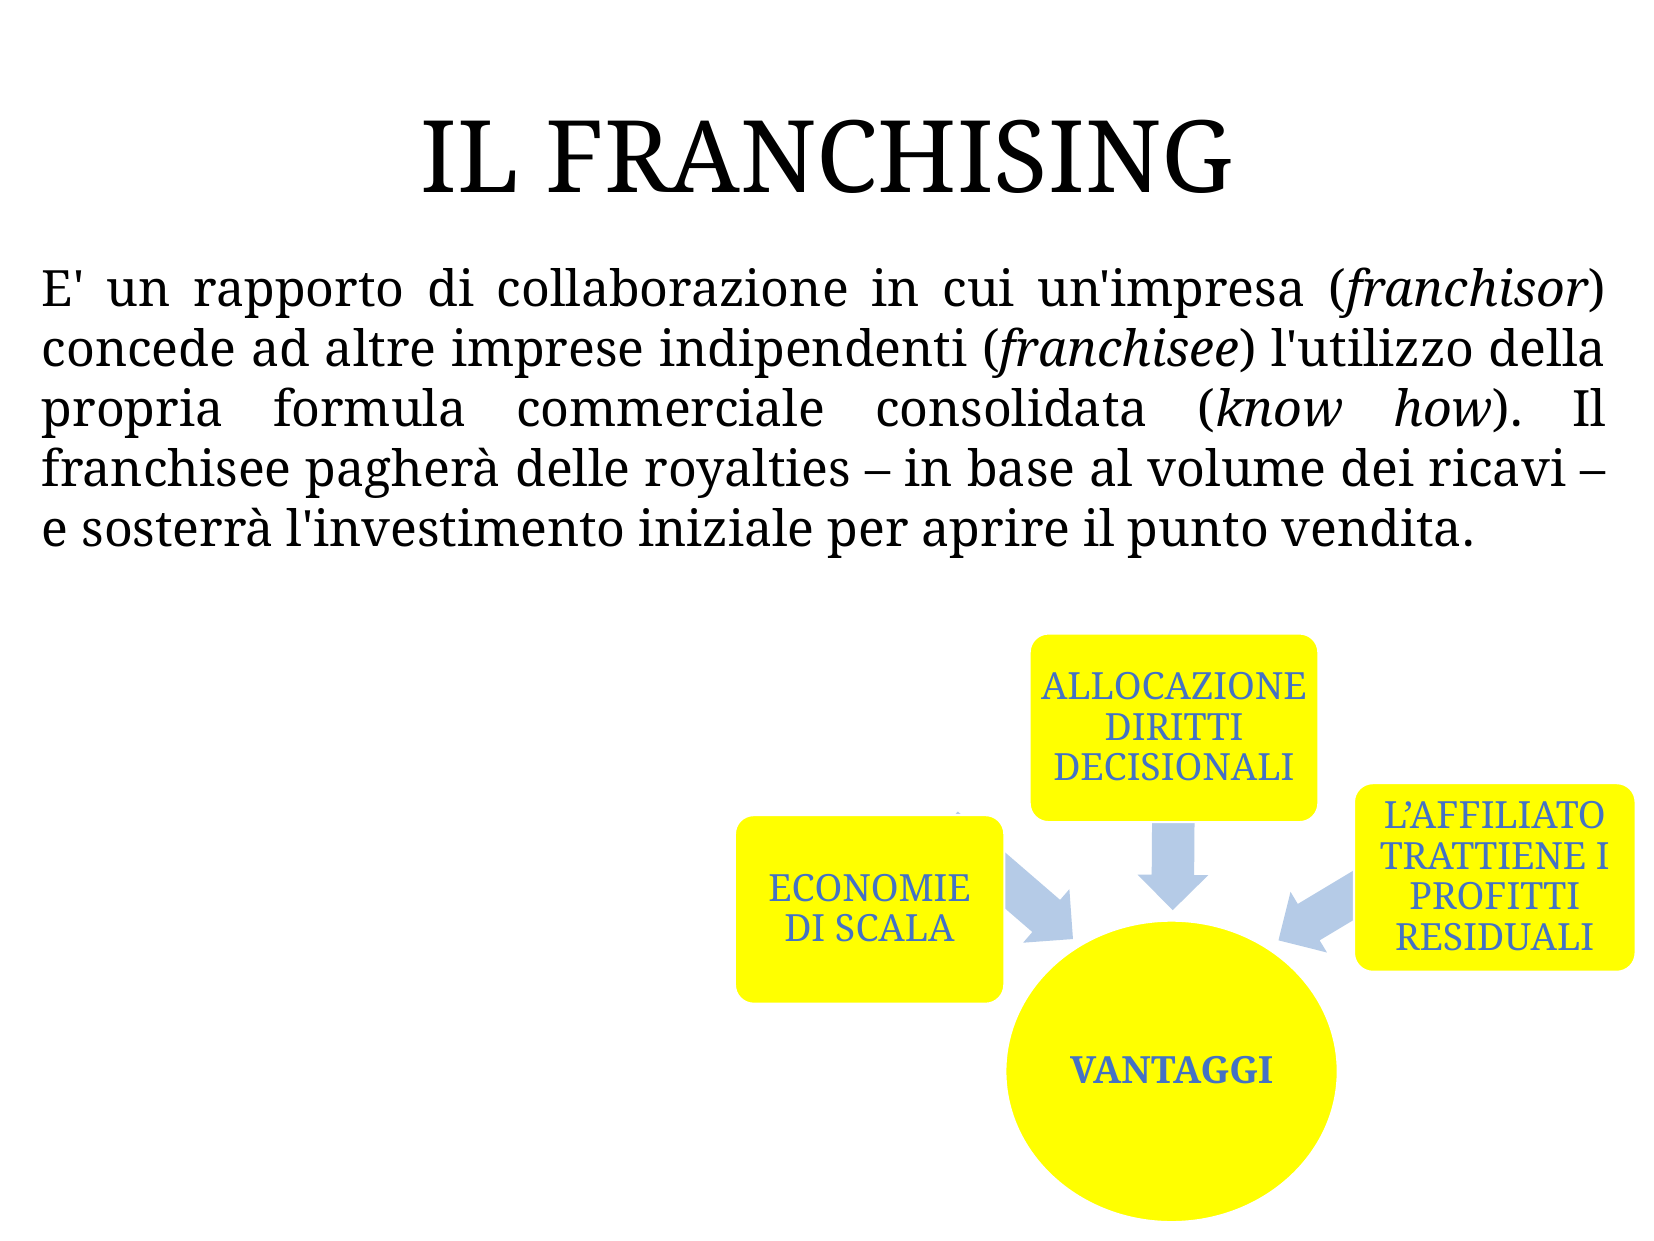

# IL FRANCHISING
E' un rapporto di collaborazione in cui un'impresa (franchisor) concede ad altre imprese indipendenti (franchisee) l'utilizzo della propria formula commerciale consolidata (know how). Il franchisee pagherà delle royalties – in base al volume dei ricavi – e sosterrà l'investimento iniziale per aprire il punto vendita.
ALLOCAZIONE DIRITTI DECISIONALI
L’AFFILIATO TRATTIENE I PROFITTI RESIDUALI
ECONOMIE DI SCALA
VANTAGGI